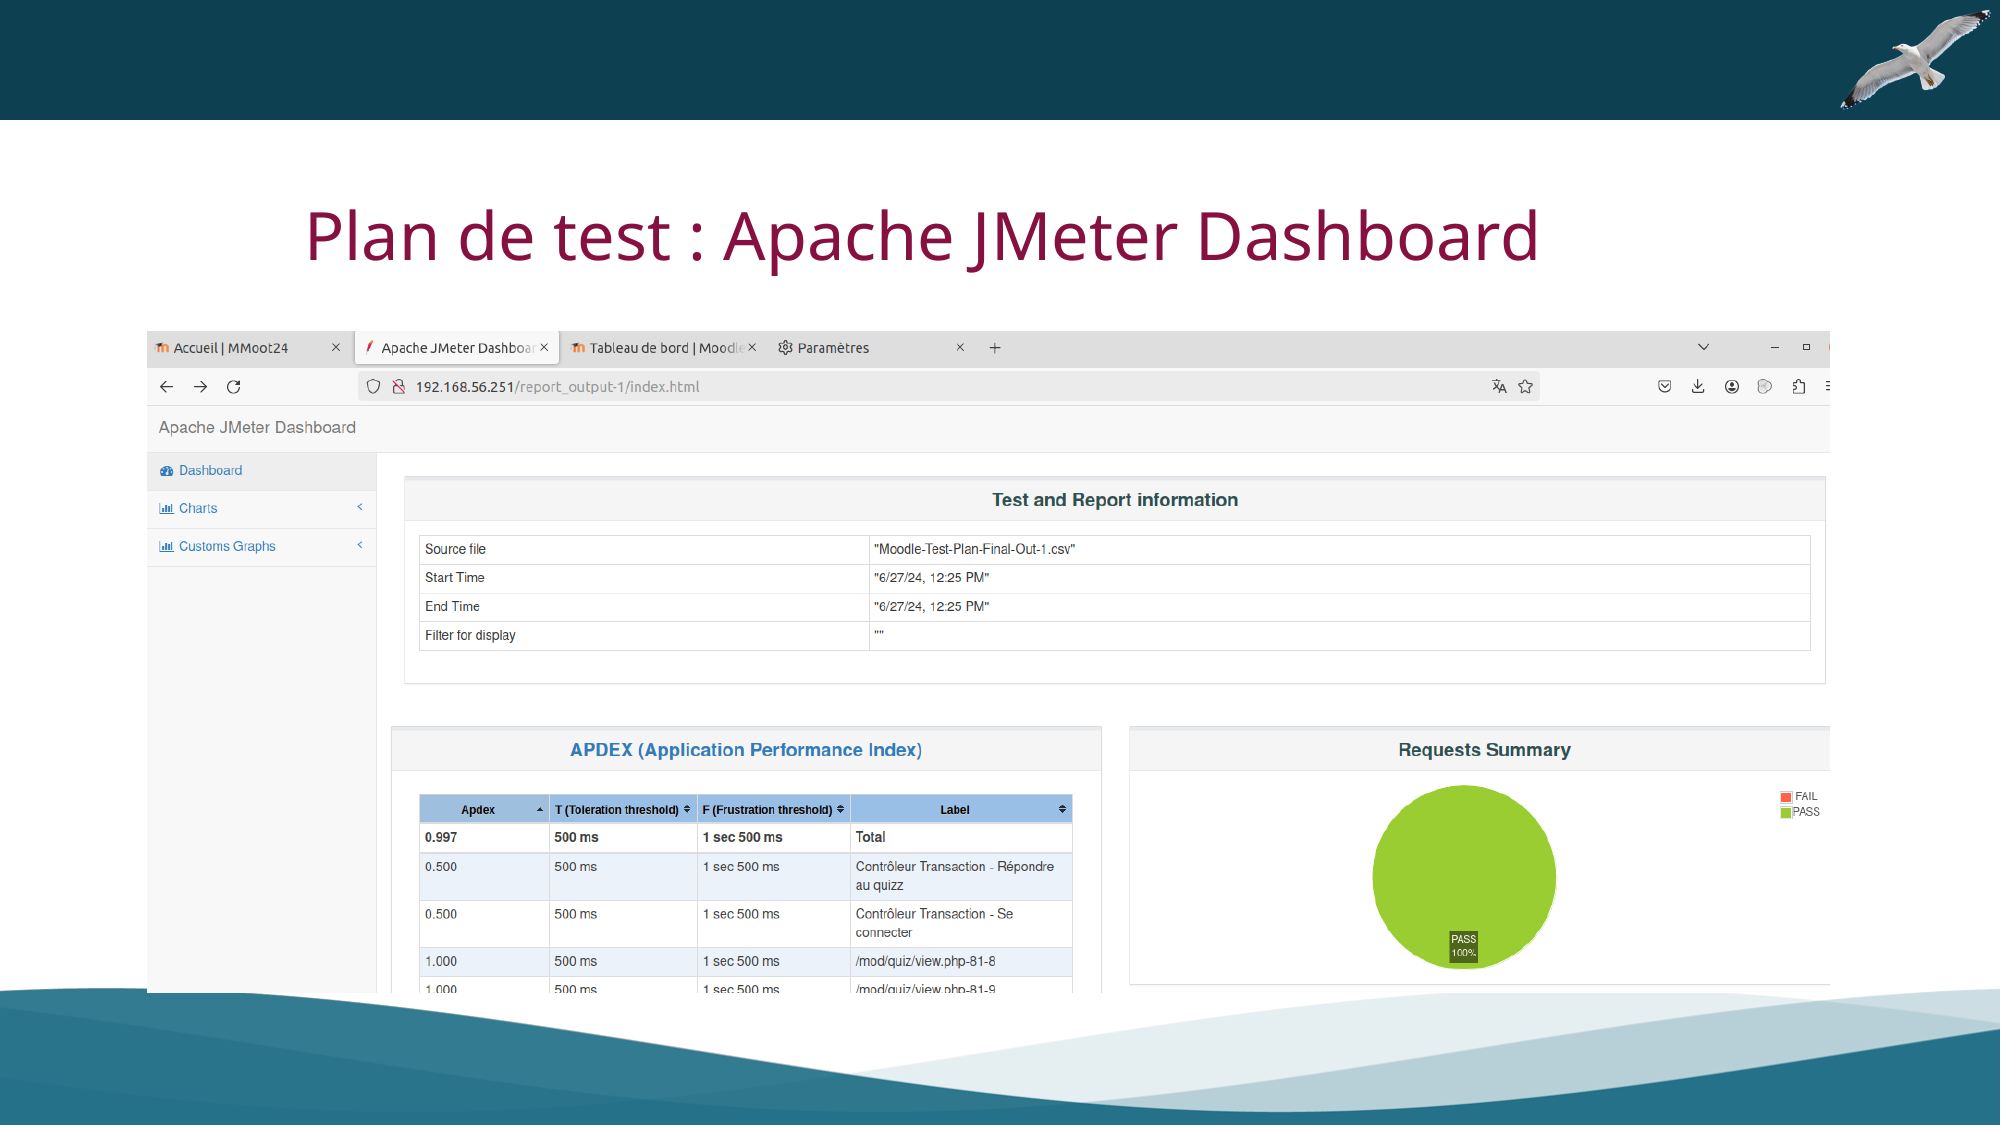

# Plan de test : Apache JMeter Dashboard